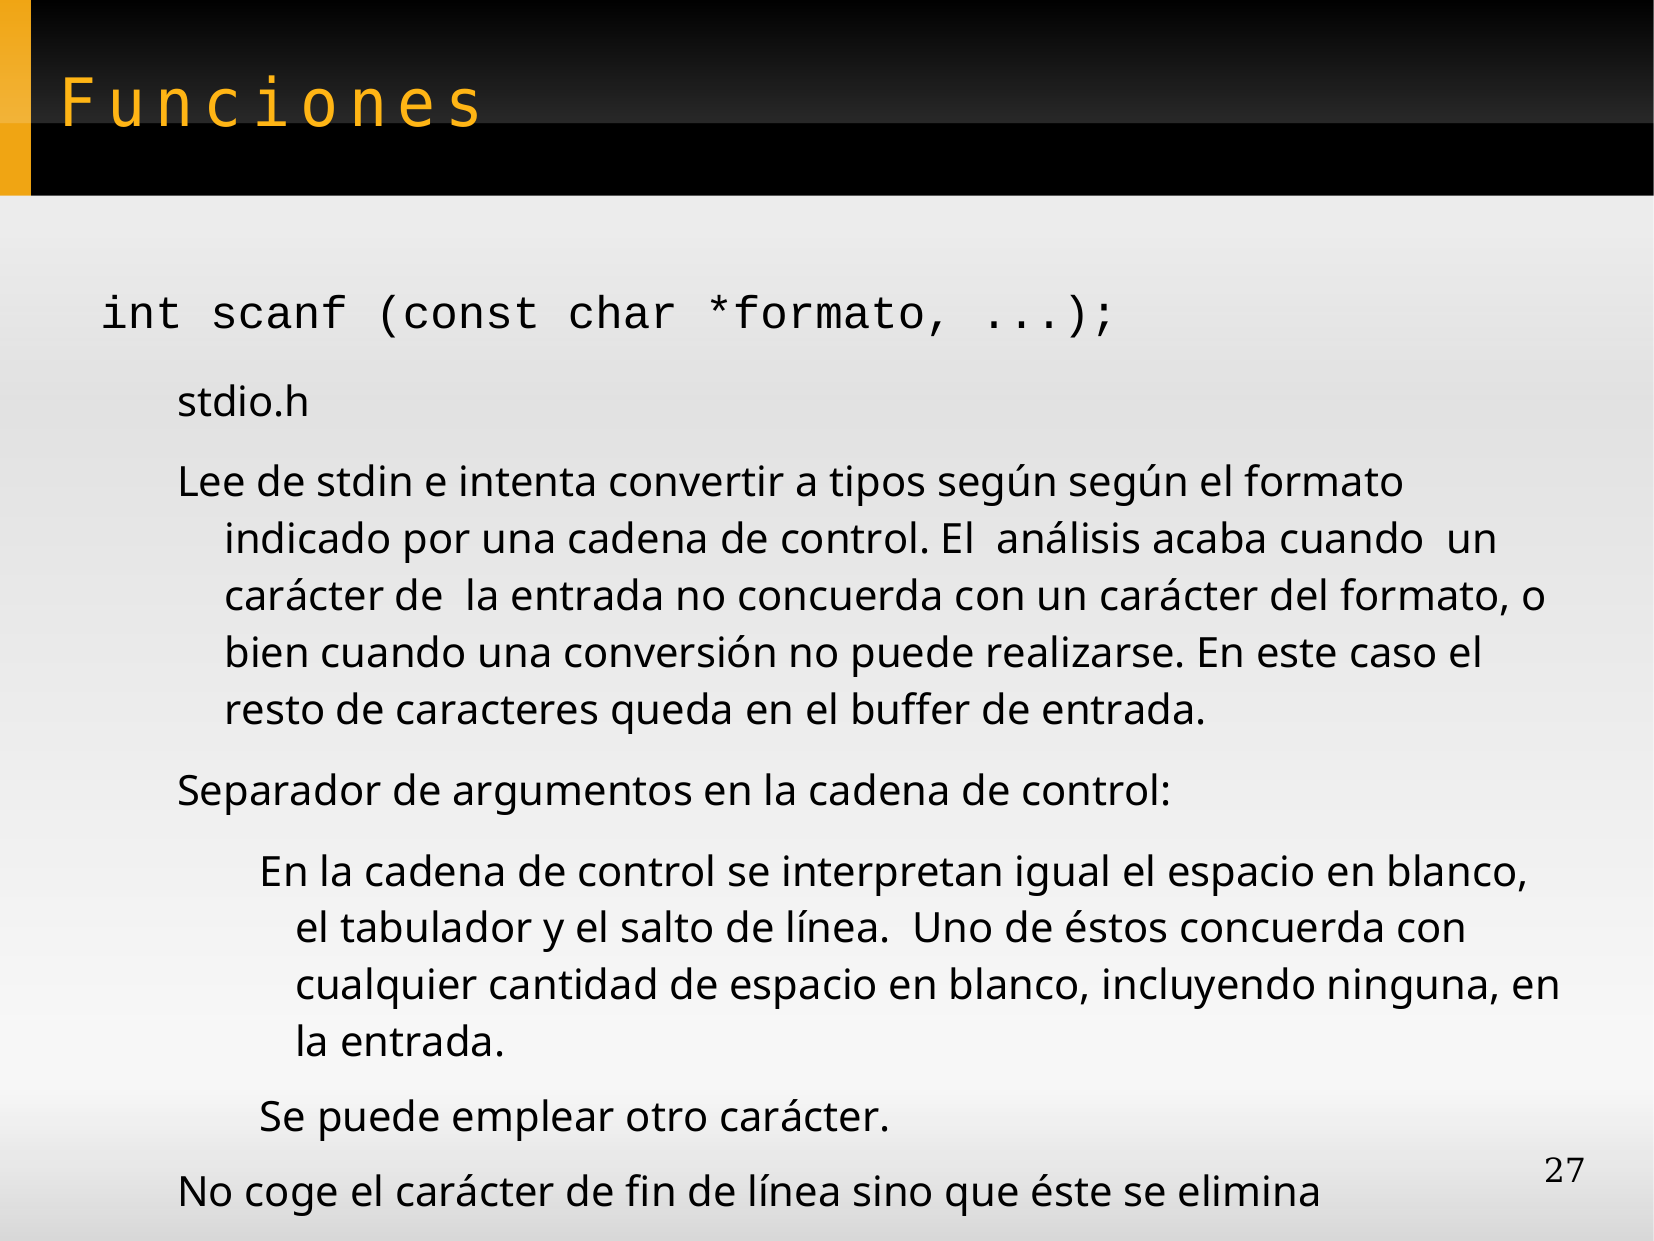

# Funciones
int scanf (const char *formato, ...);
stdio.h
Lee de stdin e intenta convertir a tipos según según el formato indicado por una cadena de control. El análisis acaba cuando un carácter de la entrada no concuerda con un carácter del formato, o bien cuando una conversión no puede realizarse. En este caso el resto de caracteres queda en el buffer de entrada.
Separador de argumentos en la cadena de control:
En la cadena de control se interpretan igual el espacio en blanco, el tabulador y el salto de línea. Uno de éstos concuerda con cualquier cantidad de espacio en blanco, incluyendo ninguna, en la entrada.
Se puede emplear otro carácter.
No coge el carácter de fin de línea sino que éste se elimina
No controla desbordamiento de buffer para el caso de %s
27